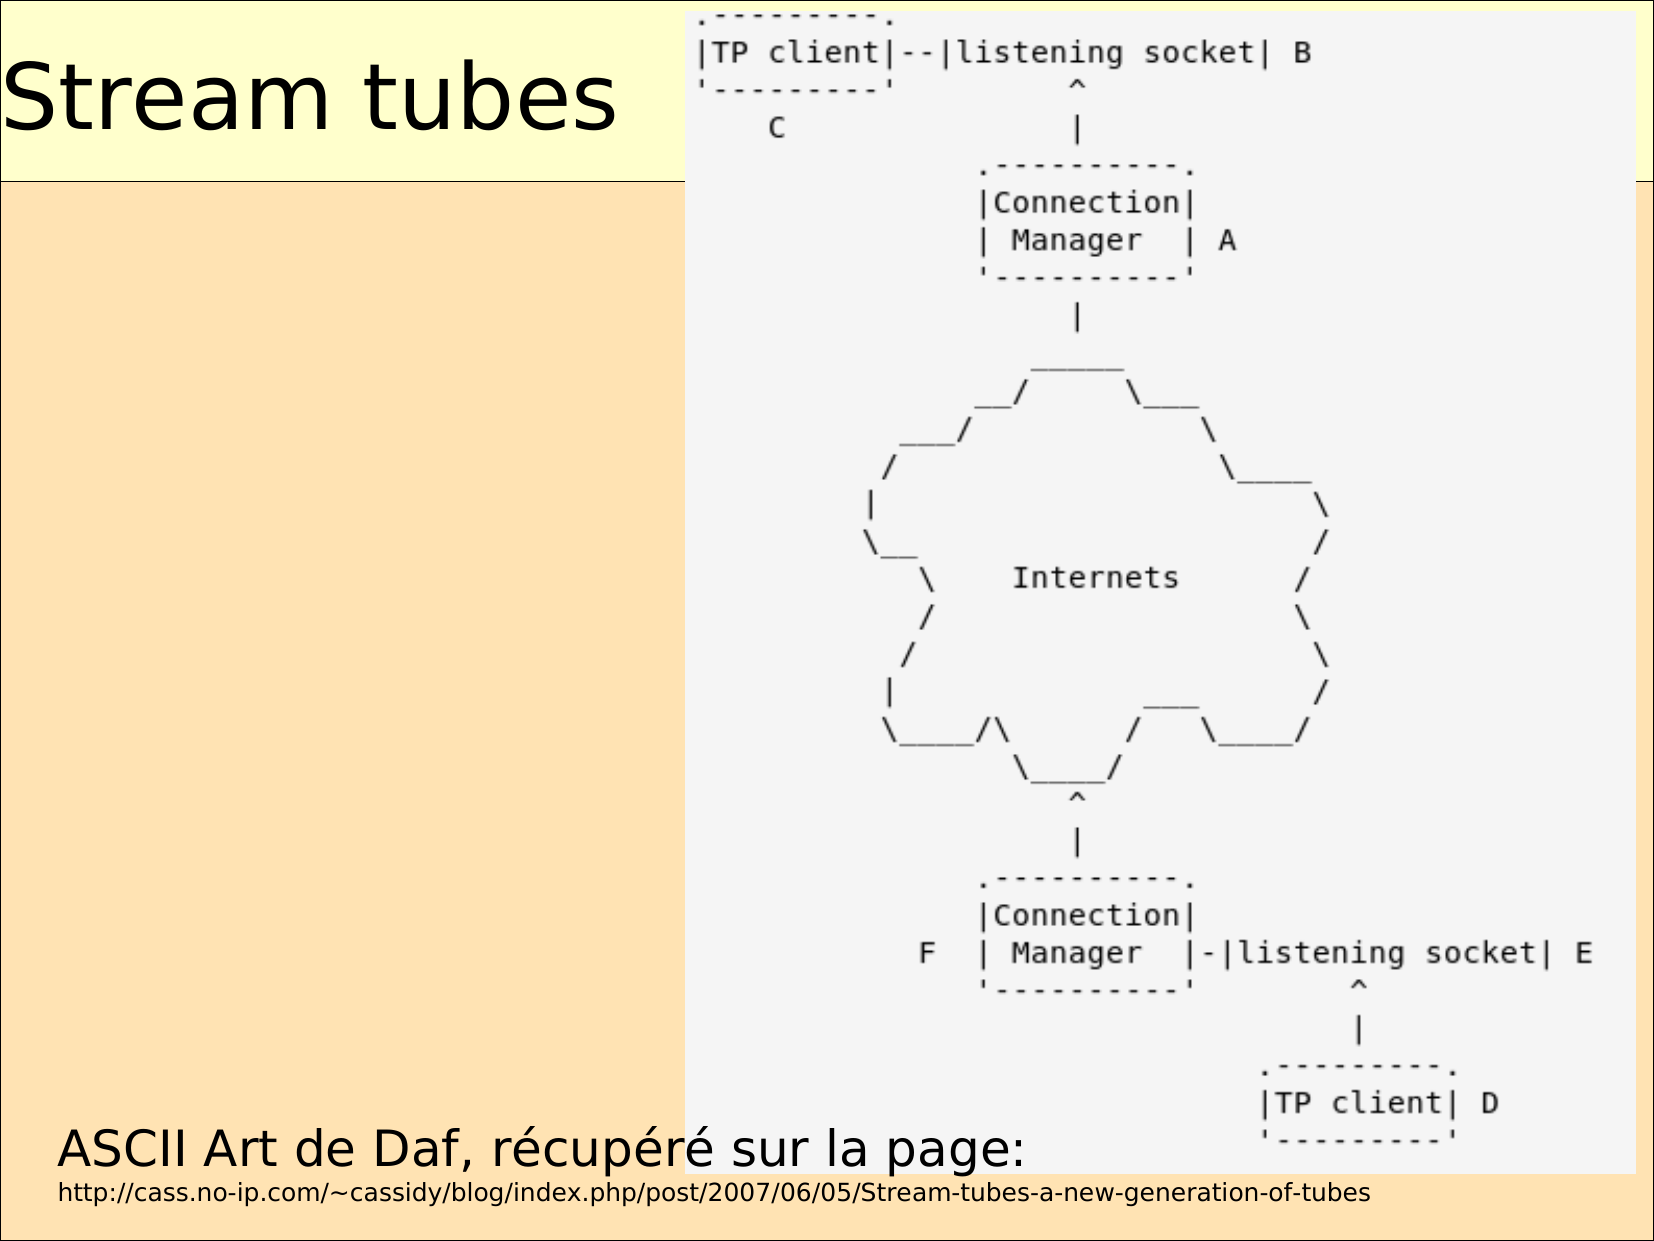

# Stream tubes
ASCII Art de Daf, récupéré sur la page:
http://cass.no-ip.com/~cassidy/blog/index.php/post/2007/06/05/Stream-tubes-a-new-generation-of-tubes